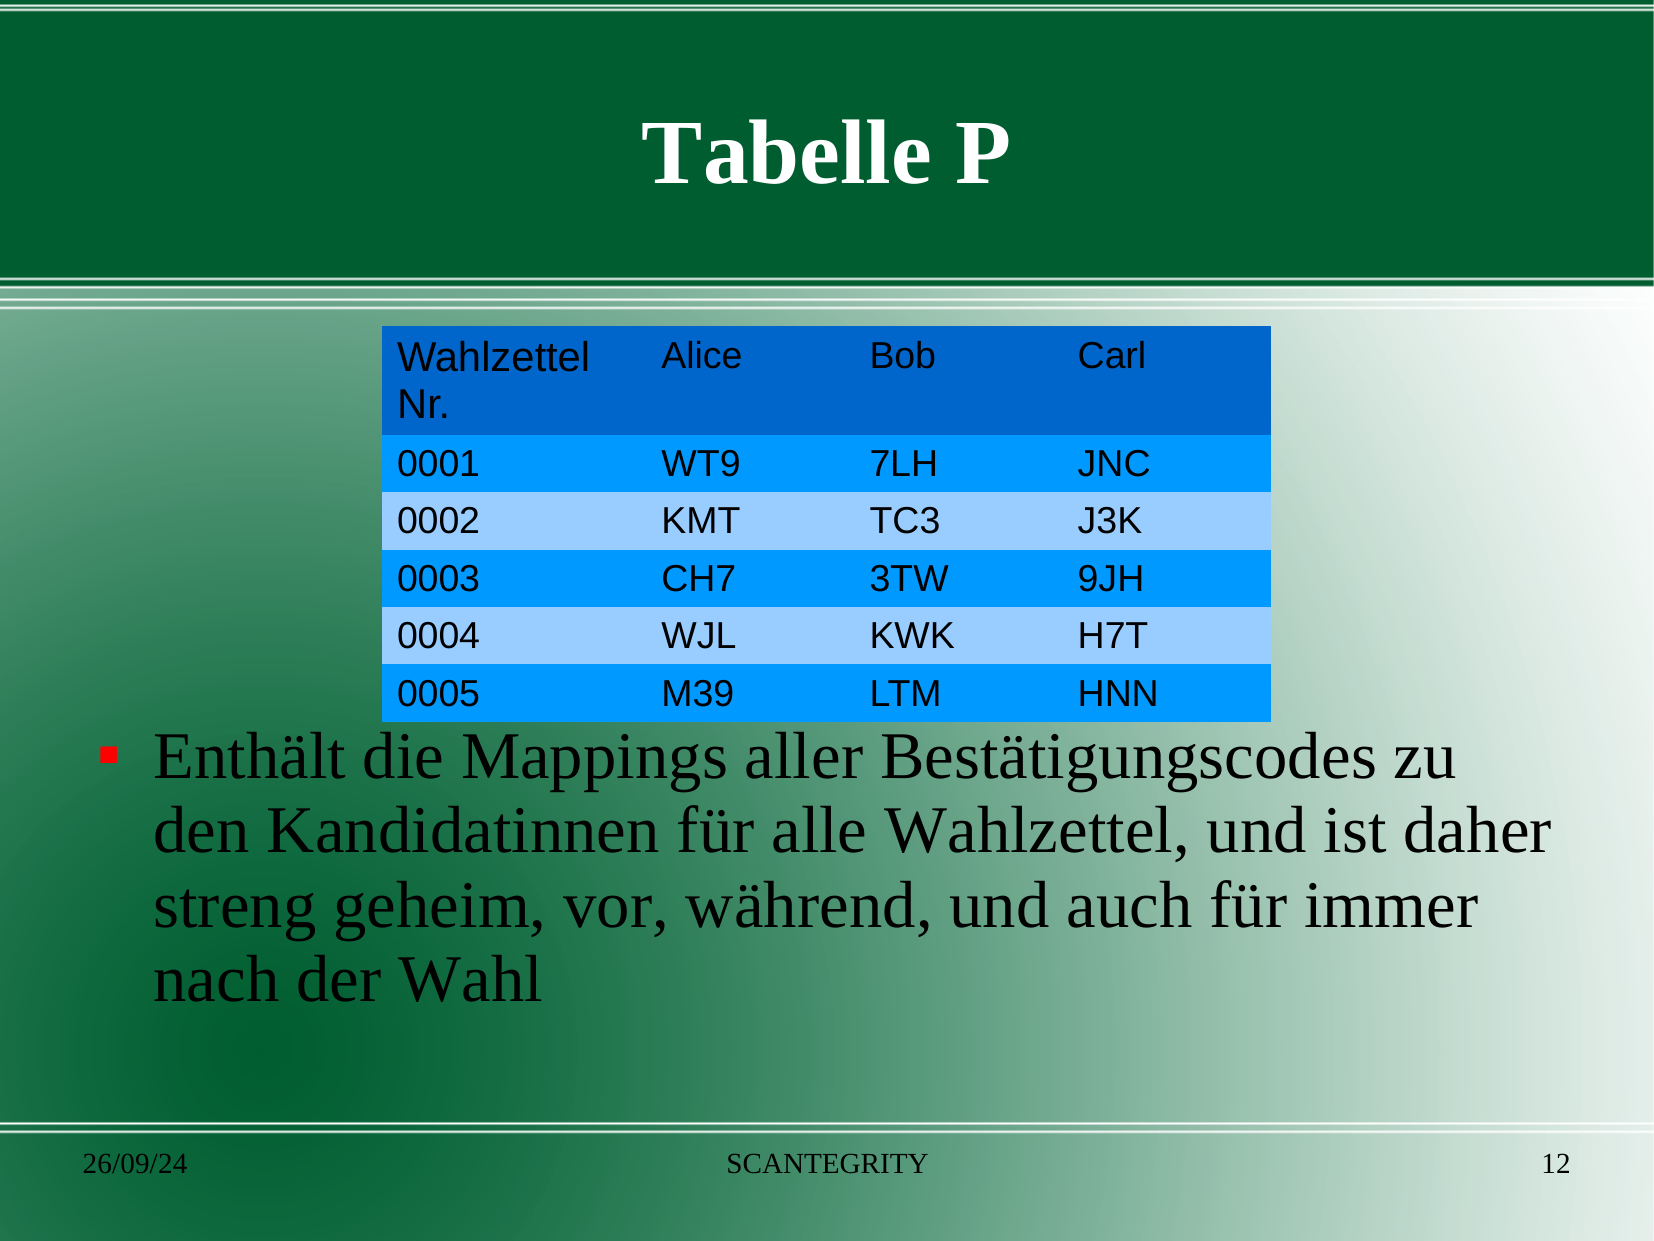

# Tabelle P
| Wahlzettel Nr. | Alice | Bob | Carl |
| --- | --- | --- | --- |
| 0001 | WT9 | 7LH | JNC |
| 0002 | KMT | TC3 | J3K |
| 0003 | CH7 | 3TW | 9JH |
| 0004 | WJL | KWK | H7T |
| 0005 | M39 | LTM | HNN |
Enthält die Mappings aller Bestätigungscodes zu den Kandidatinnen für alle Wahlzettel, und ist daher streng geheim, vor, während, und auch für immer nach der Wahl
SCANTEGRITY
12